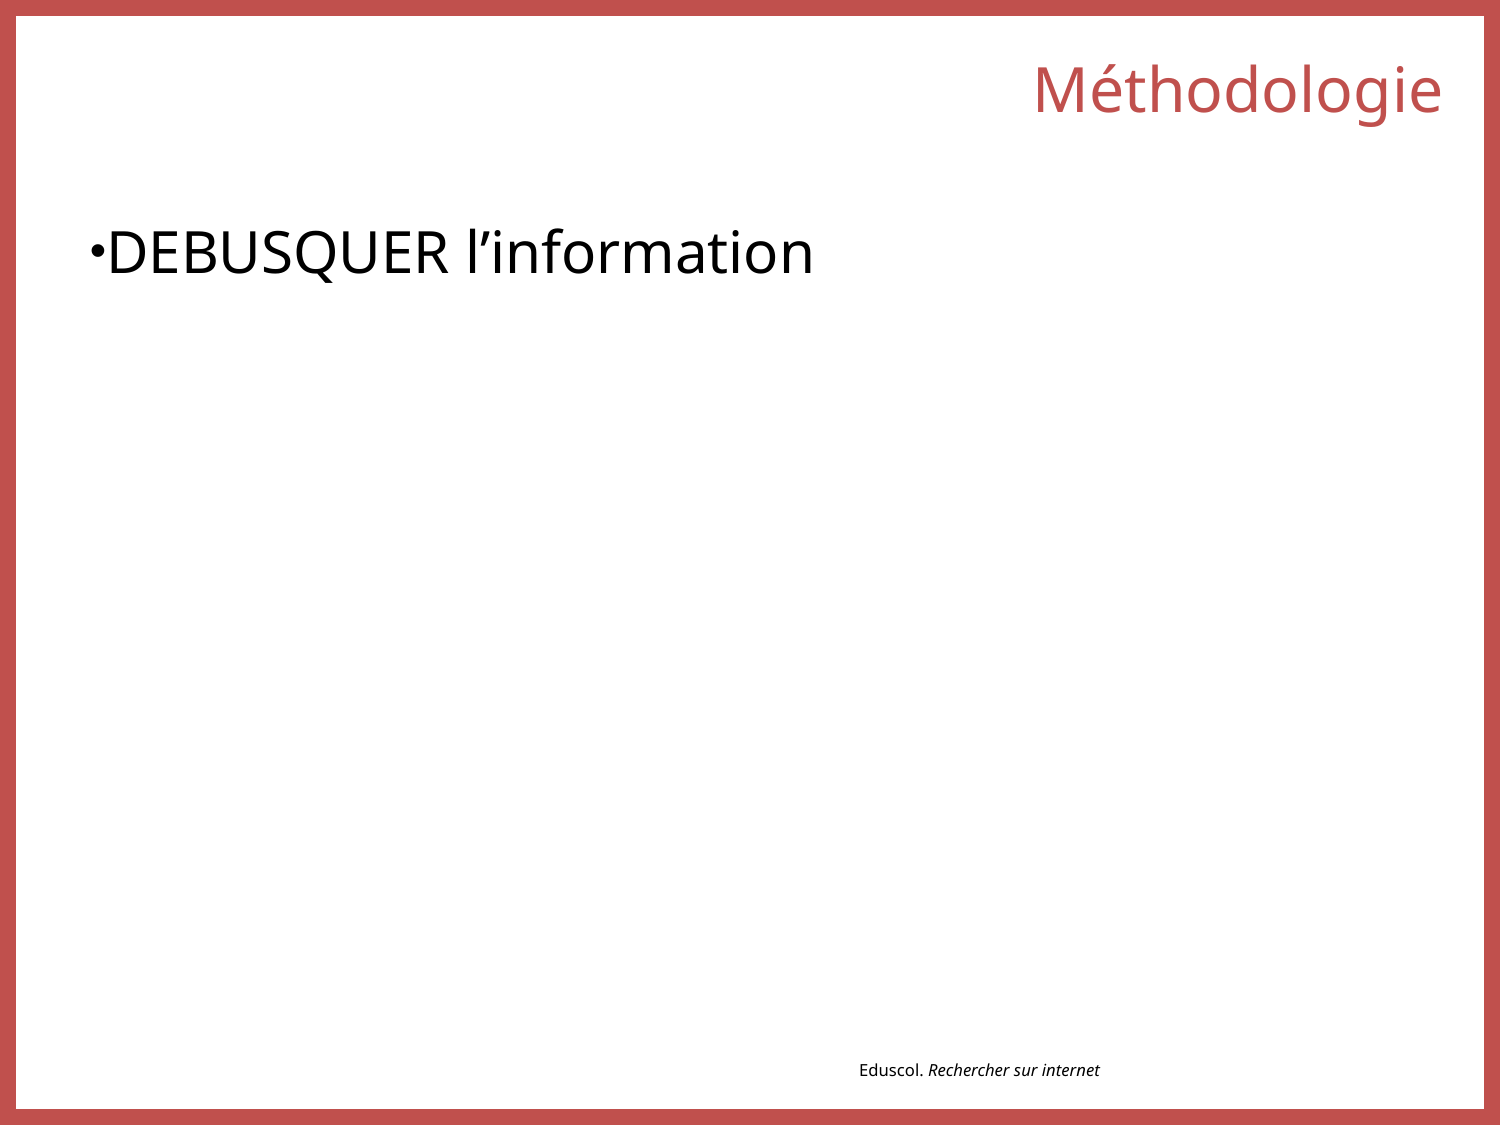

Méthodologie
DEBUSQUER l’information
Eduscol. Rechercher sur internet